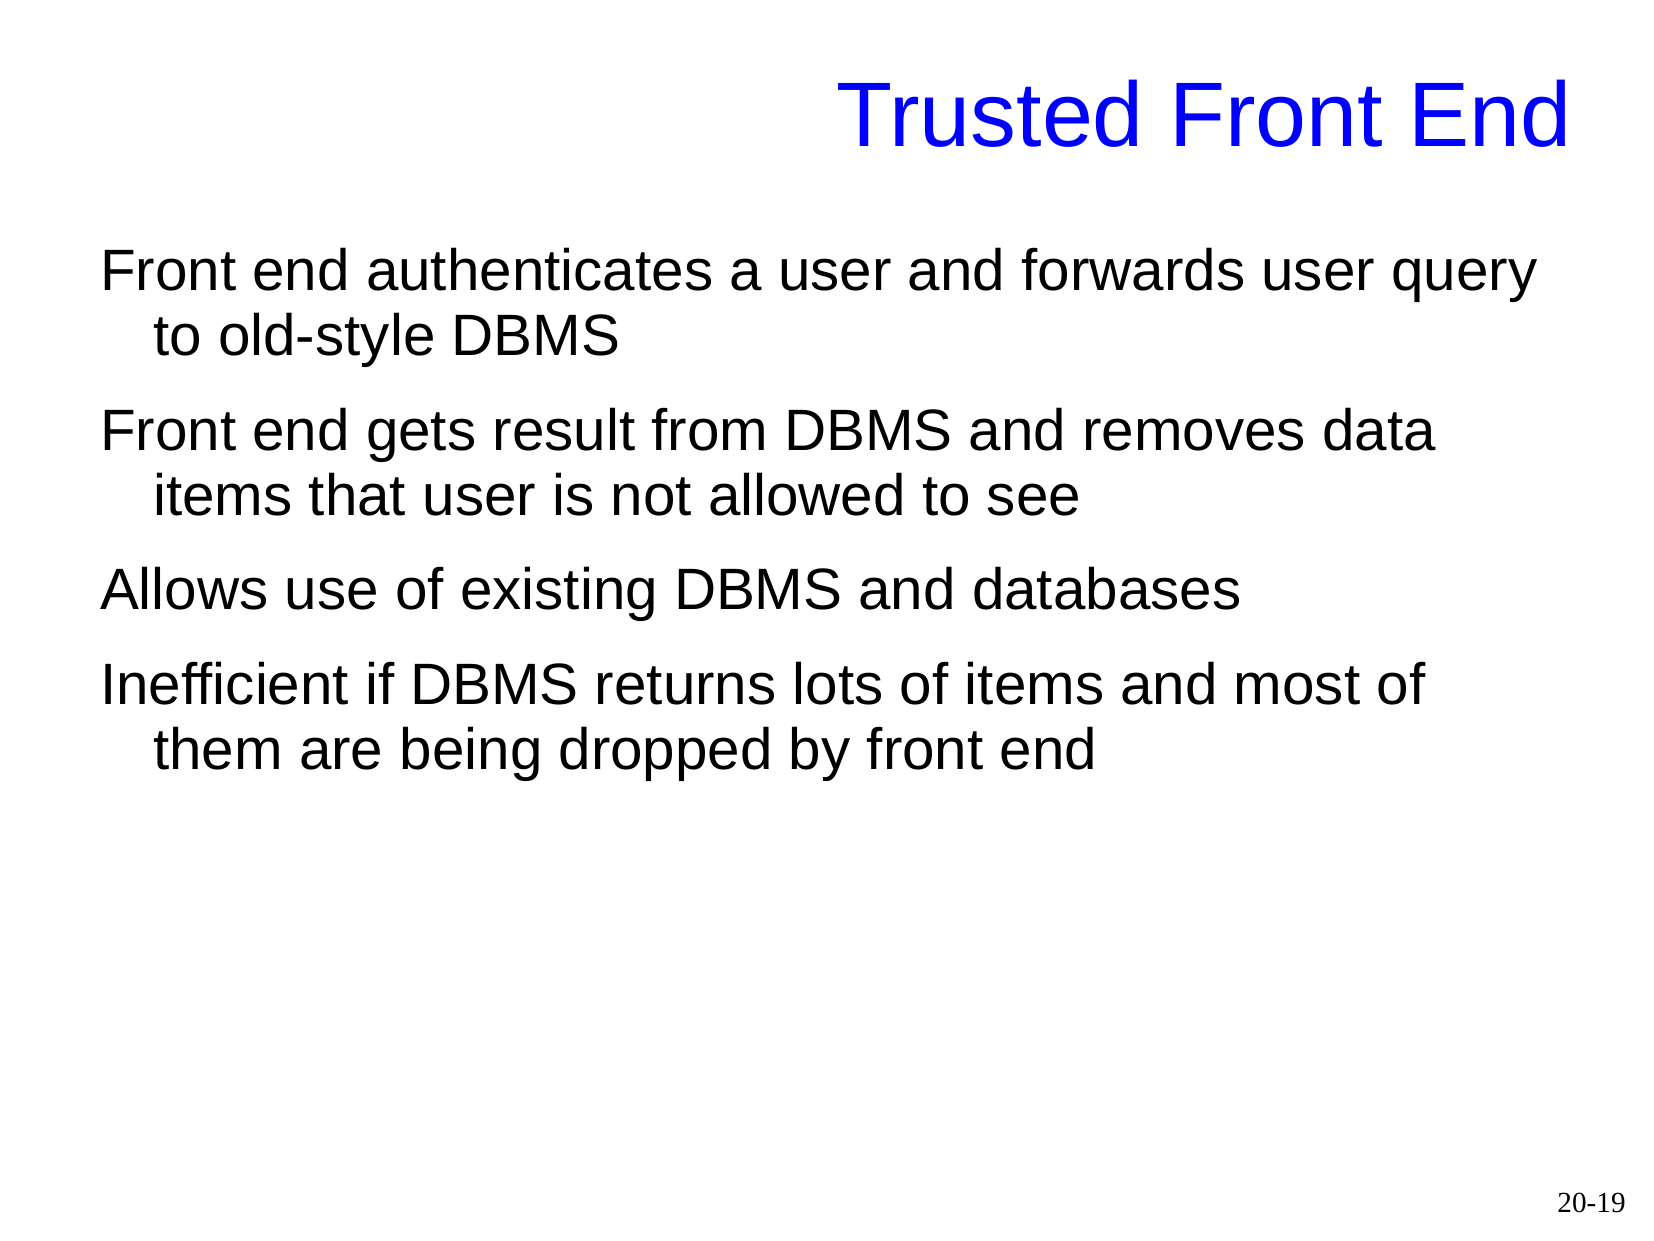

# Trusted Front End
Front end authenticates a user and forwards user query to old-style DBMS
Front end gets result from DBMS and removes data items that user is not allowed to see
Allows use of existing DBMS and databases
Inefficient if DBMS returns lots of items and most of them are being dropped by front end